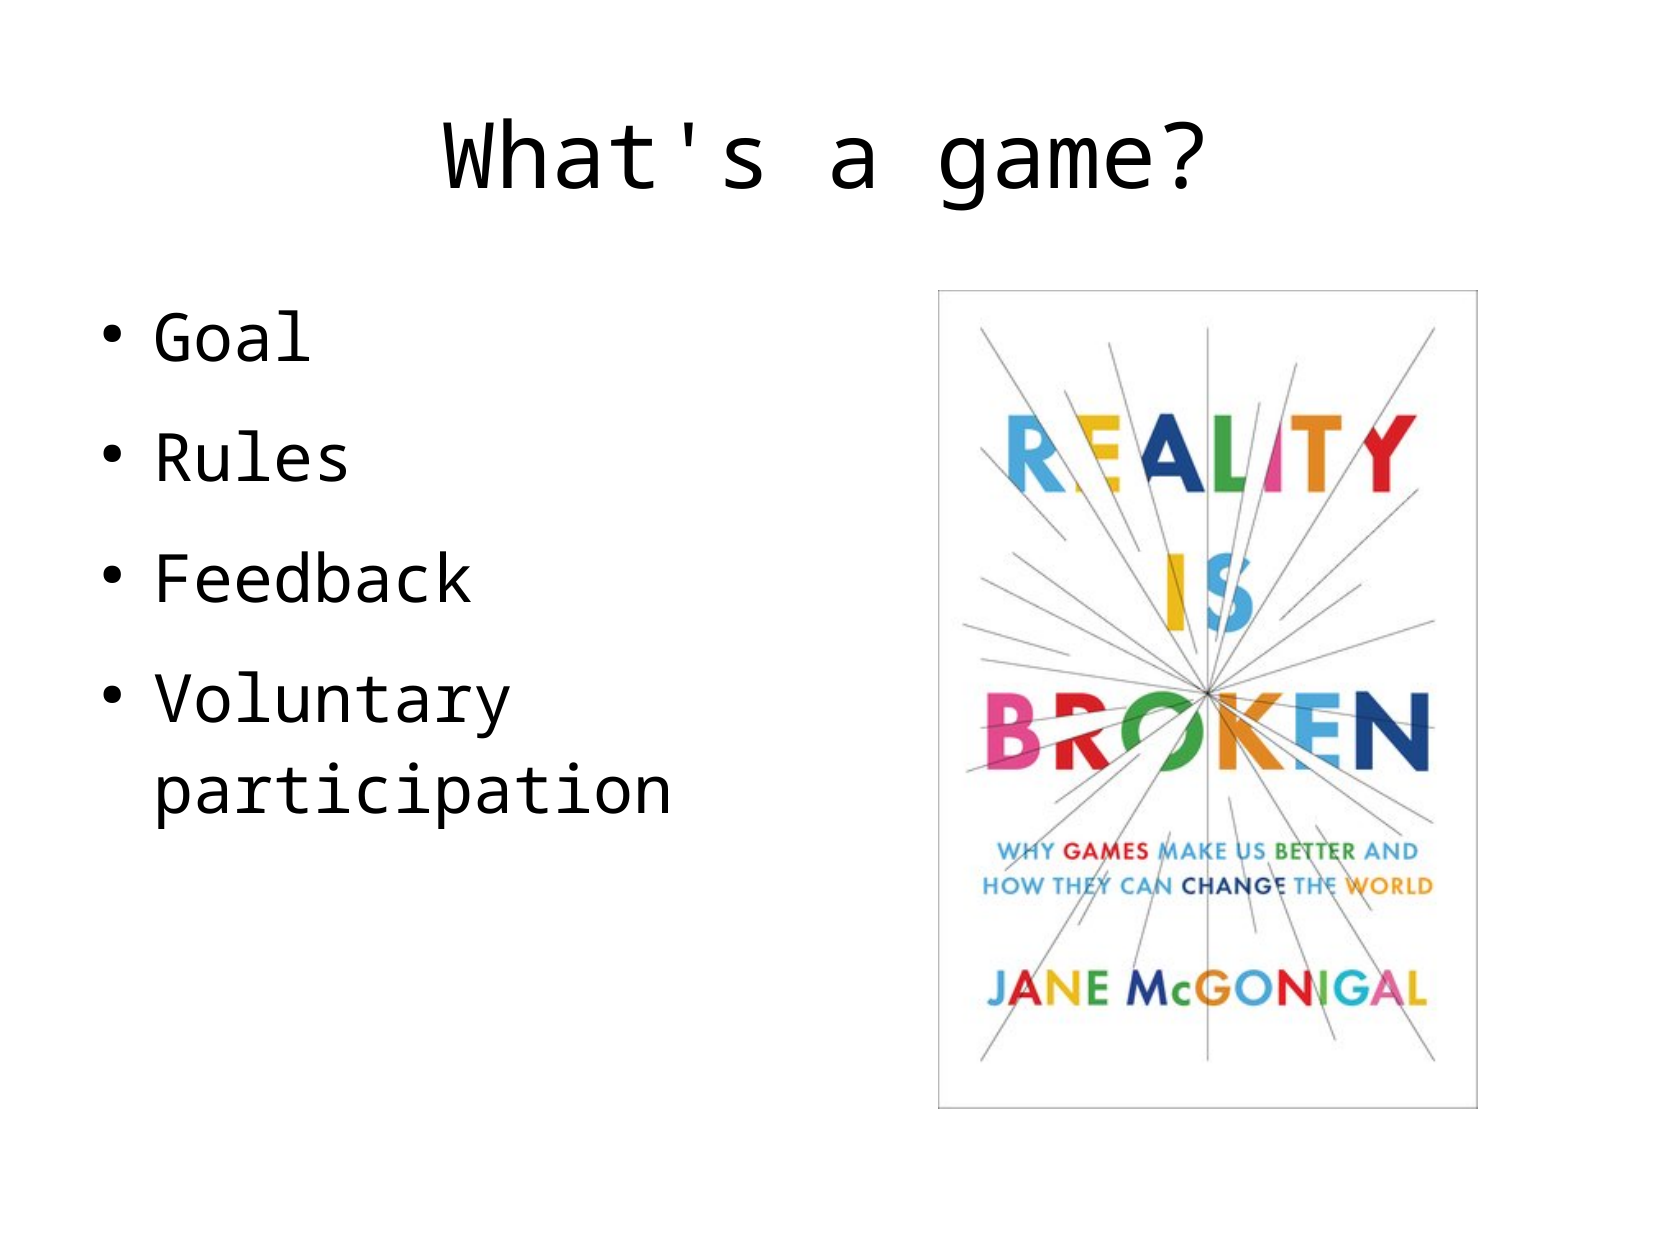

# What's a game?
Goal
Rules
Feedback
Voluntary participation